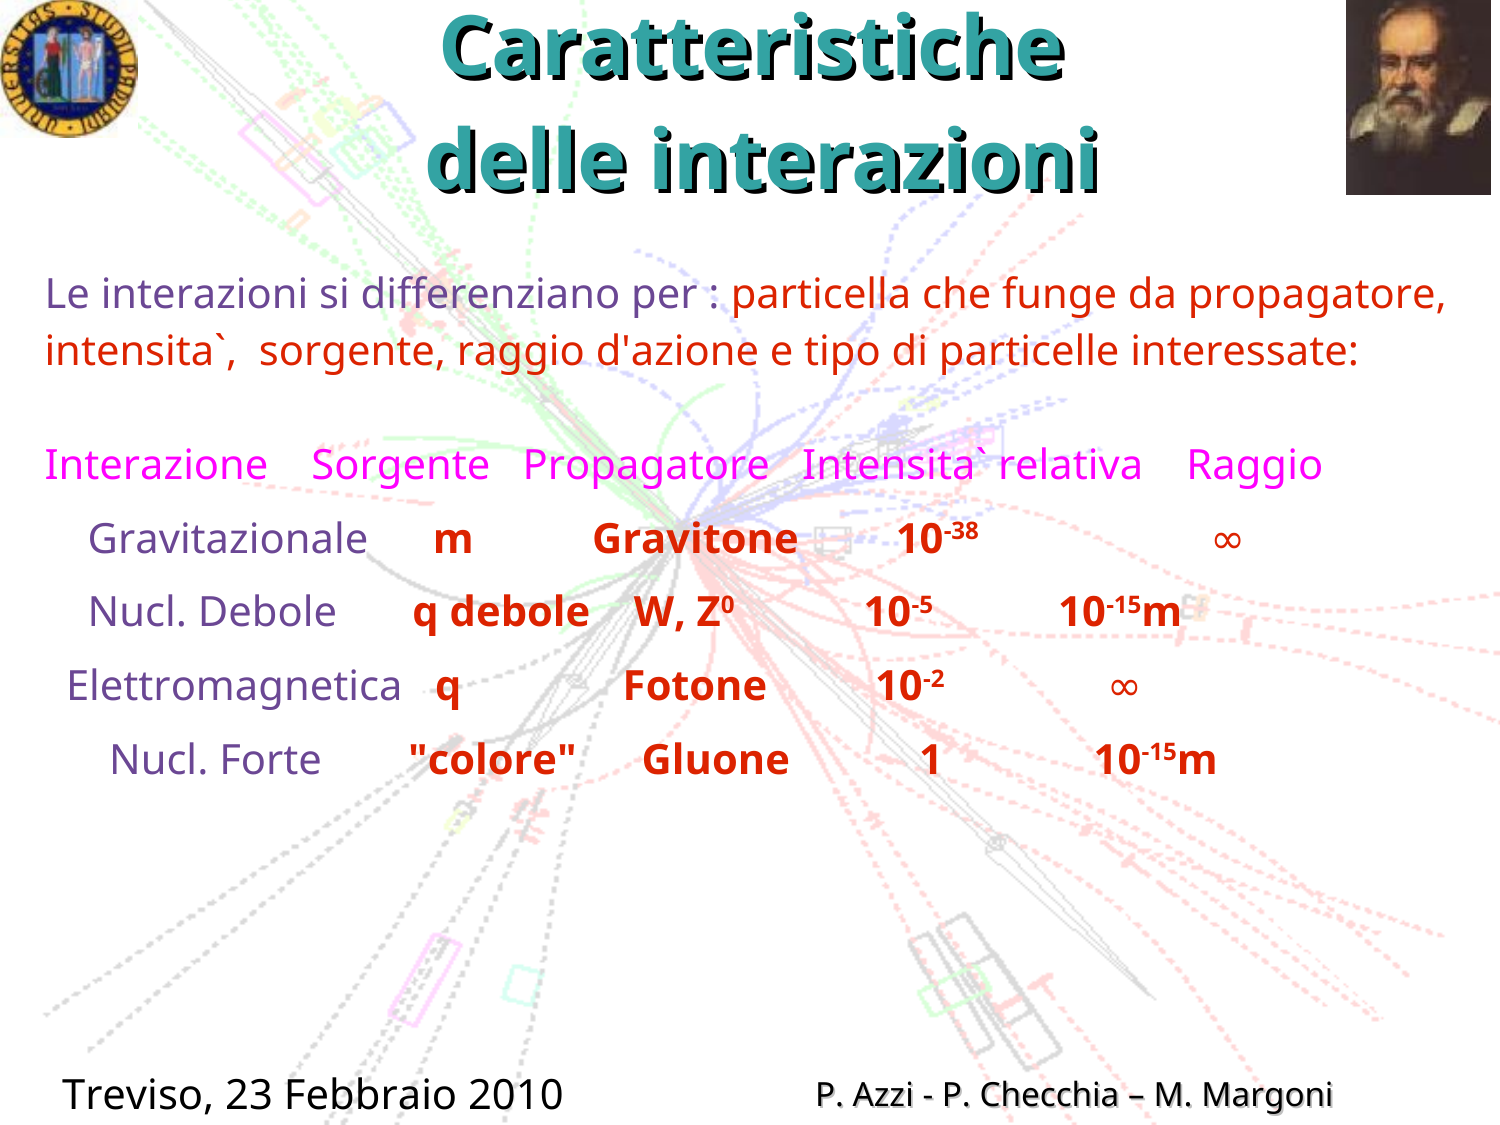

# Caratteristiche delle interazioni
Le interazioni si differenziano per : particella che funge da propagatore, intensita`, sorgente, raggio d'azione e tipo di particelle interessate: Interazione Sorgente Propagatore Intensita` relativa Raggio
 Gravitazionale m Gravitone 10-38 ∞
 Nucl. Debole q debole W, Z0 10-5 10-15m
 Elettromagnetica q Fotone 10-2 ∞
 Nucl. Forte "colore" Gluone 1 10-15m